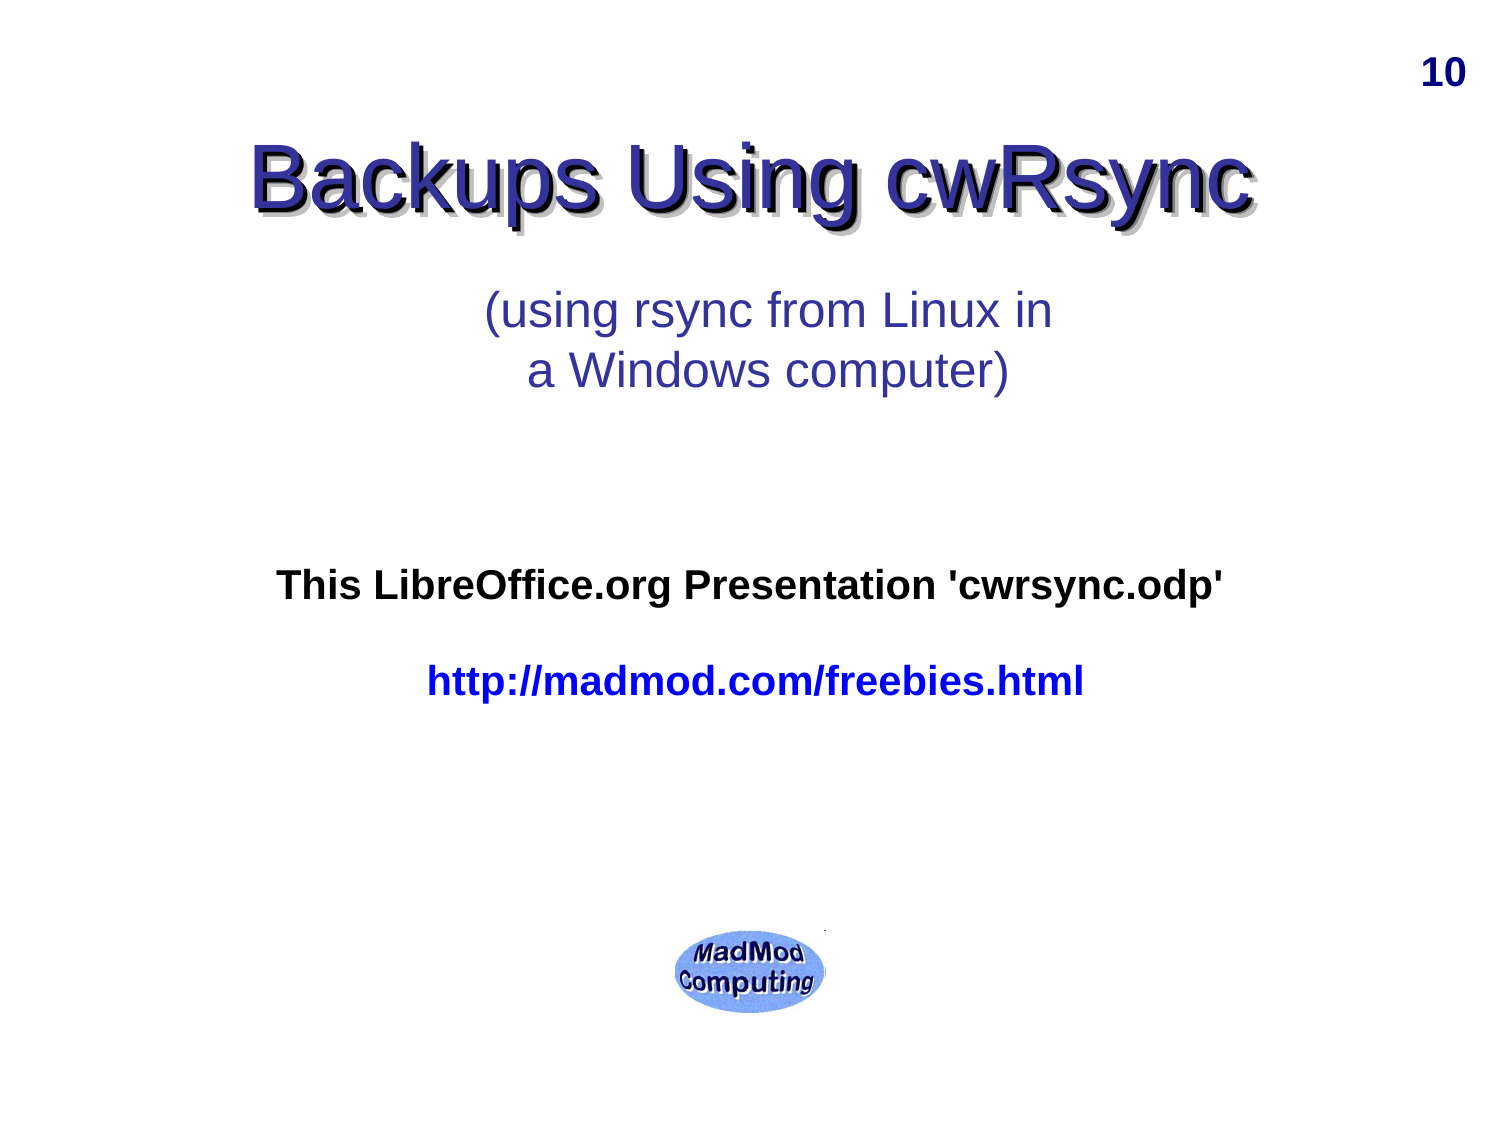

10
Backups Using cwRsync
(using rsync from Linux in
a Windows computer)
# This LibreOffice.org Presentation 'cwrsync.odp'
 http://madmod.com/freebies.html